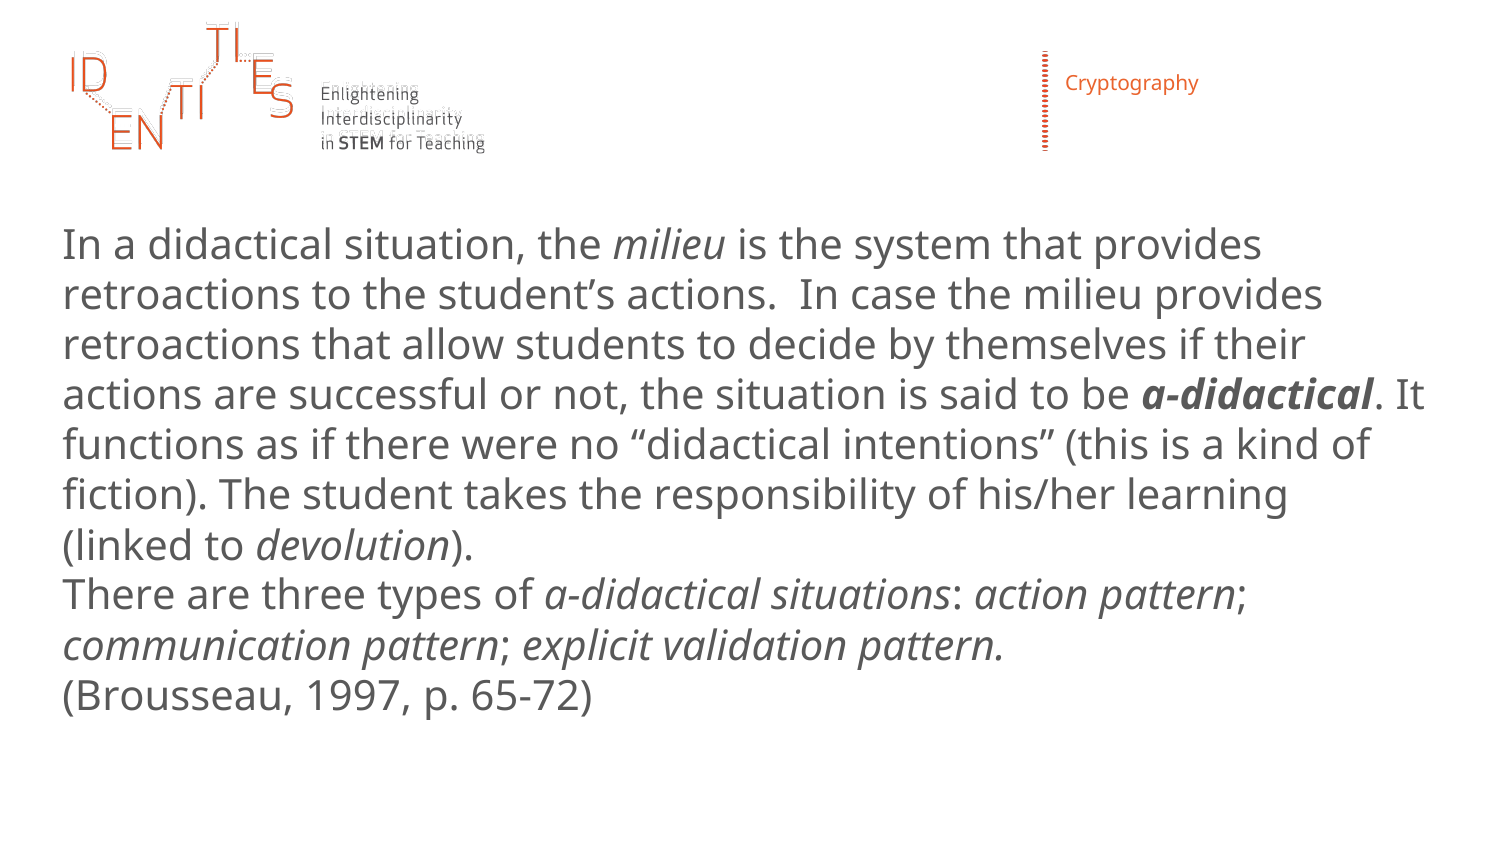

Cryptography
In a didactical situation, the milieu is the system that provides retroactions to the student’s actions. In case the milieu provides retroactions that allow students to decide by themselves if their actions are successful or not, the situation is said to be a-didactical. It functions as if there were no “didactical intentions” (this is a kind of fiction). The student takes the responsibility of his/her learning (linked to devolution).
There are three types of a-didactical situations: action pattern; communication pattern; explicit validation pattern.
(Brousseau, 1997, p. 65-72)